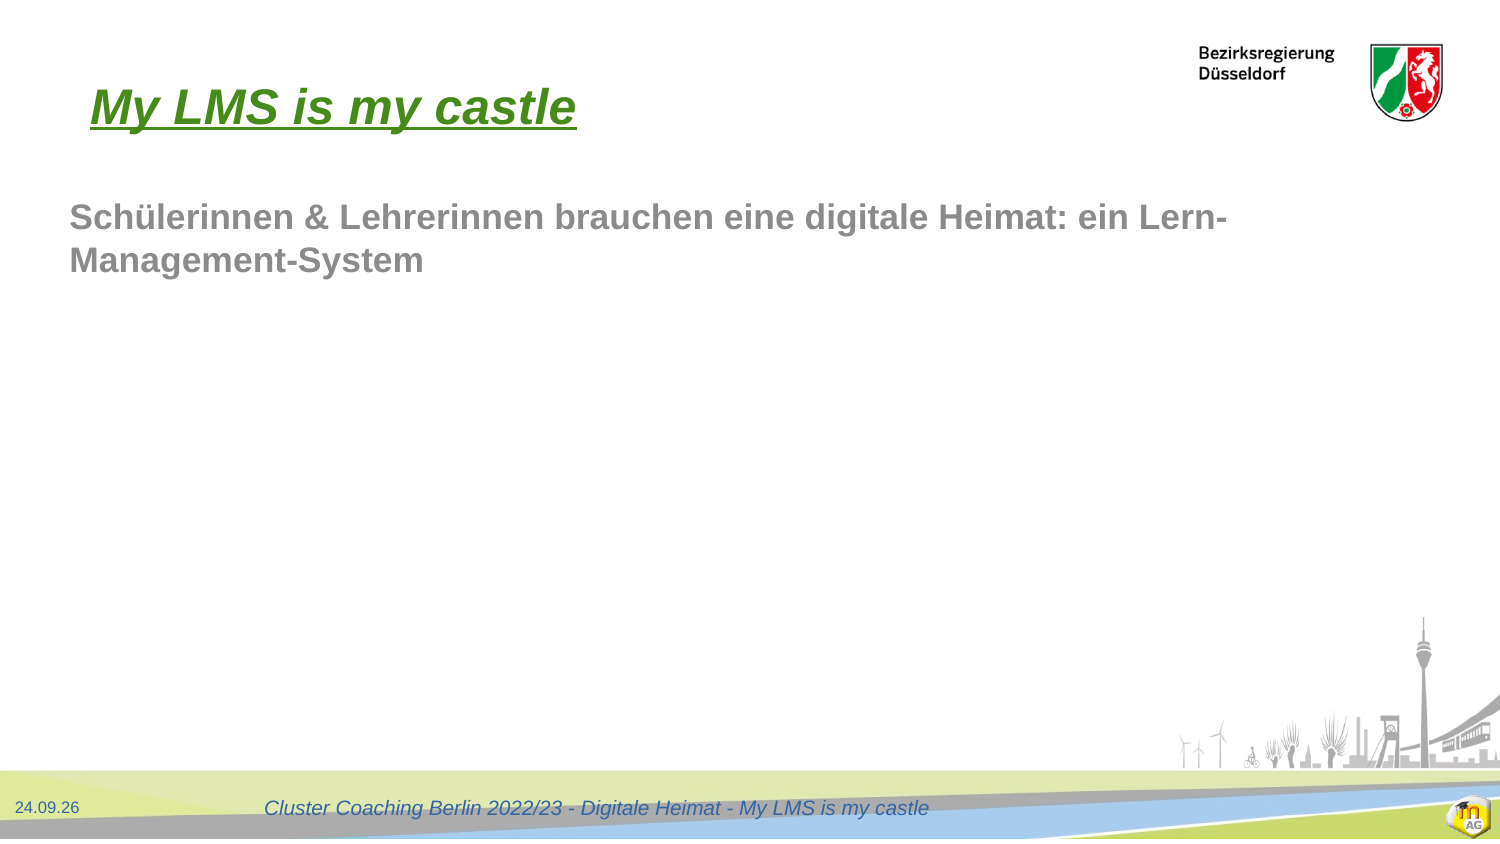

# My LMS is my castle
Schülerinnen & Lehrerinnen brauchen eine digitale Heimat: ein Lern-Management-System